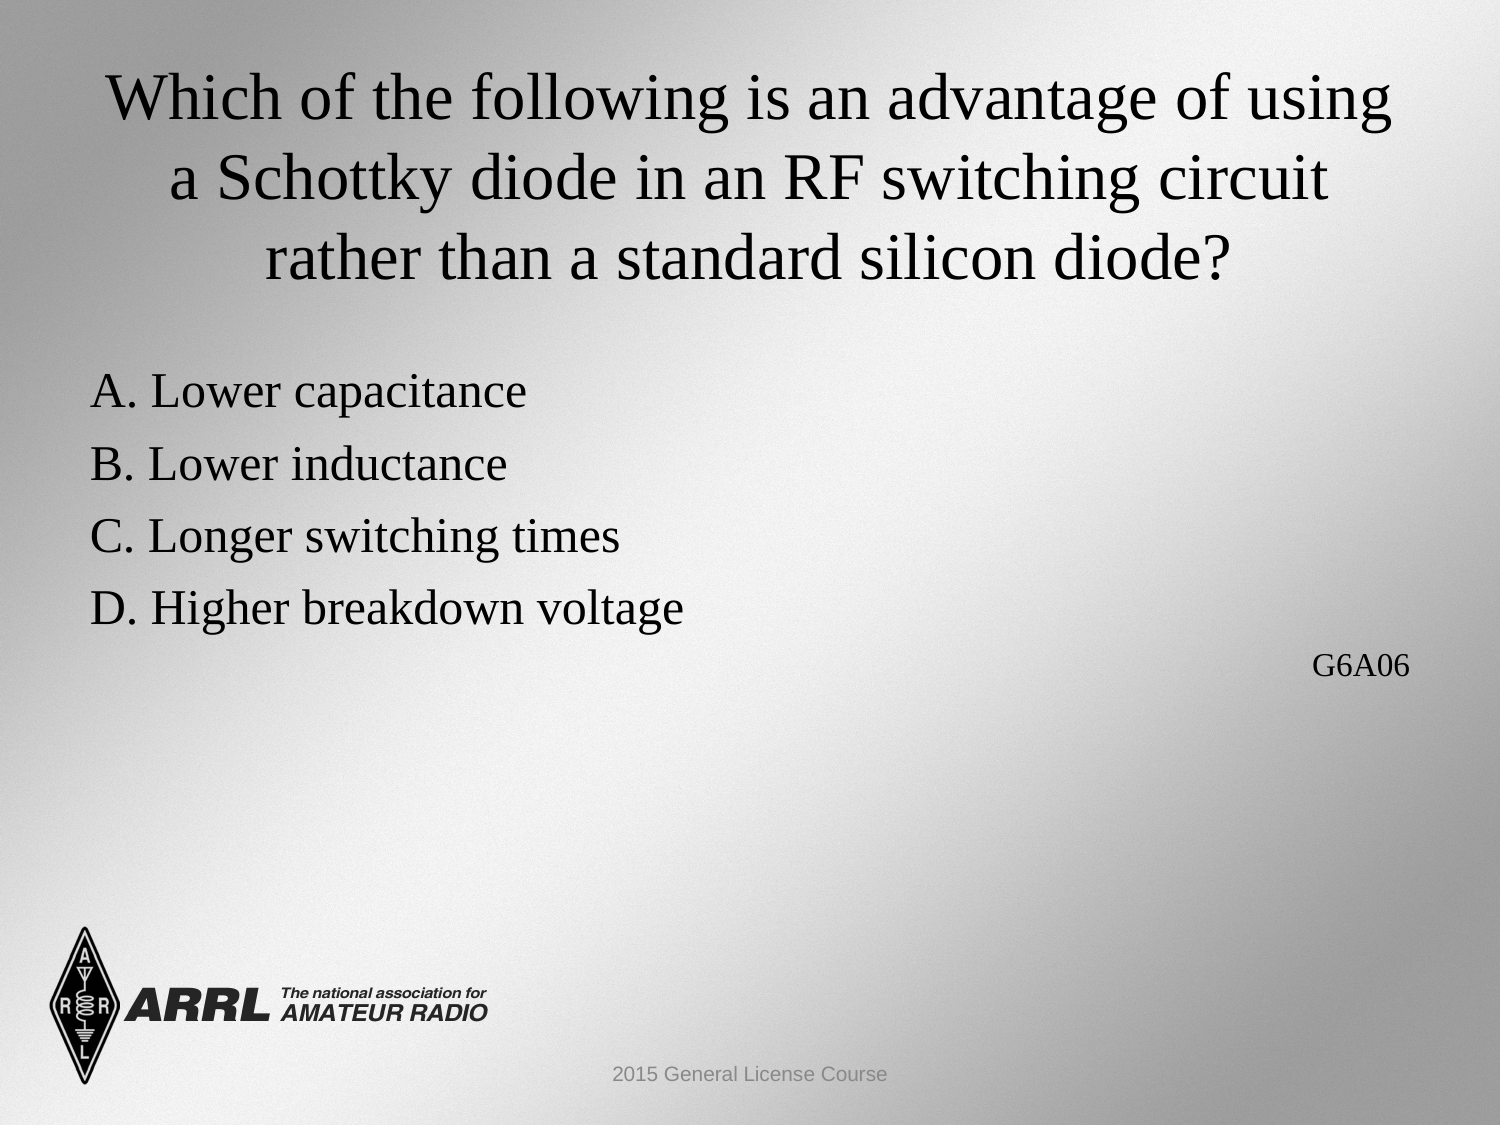

# Which of the following is an advantage of using a Schottky diode in an RF switching circuit rather than a standard silicon diode?
A. Lower capacitance
B. Lower inductance
C. Longer switching times
D. Higher breakdown voltage
 G6A06
2015 General License Course